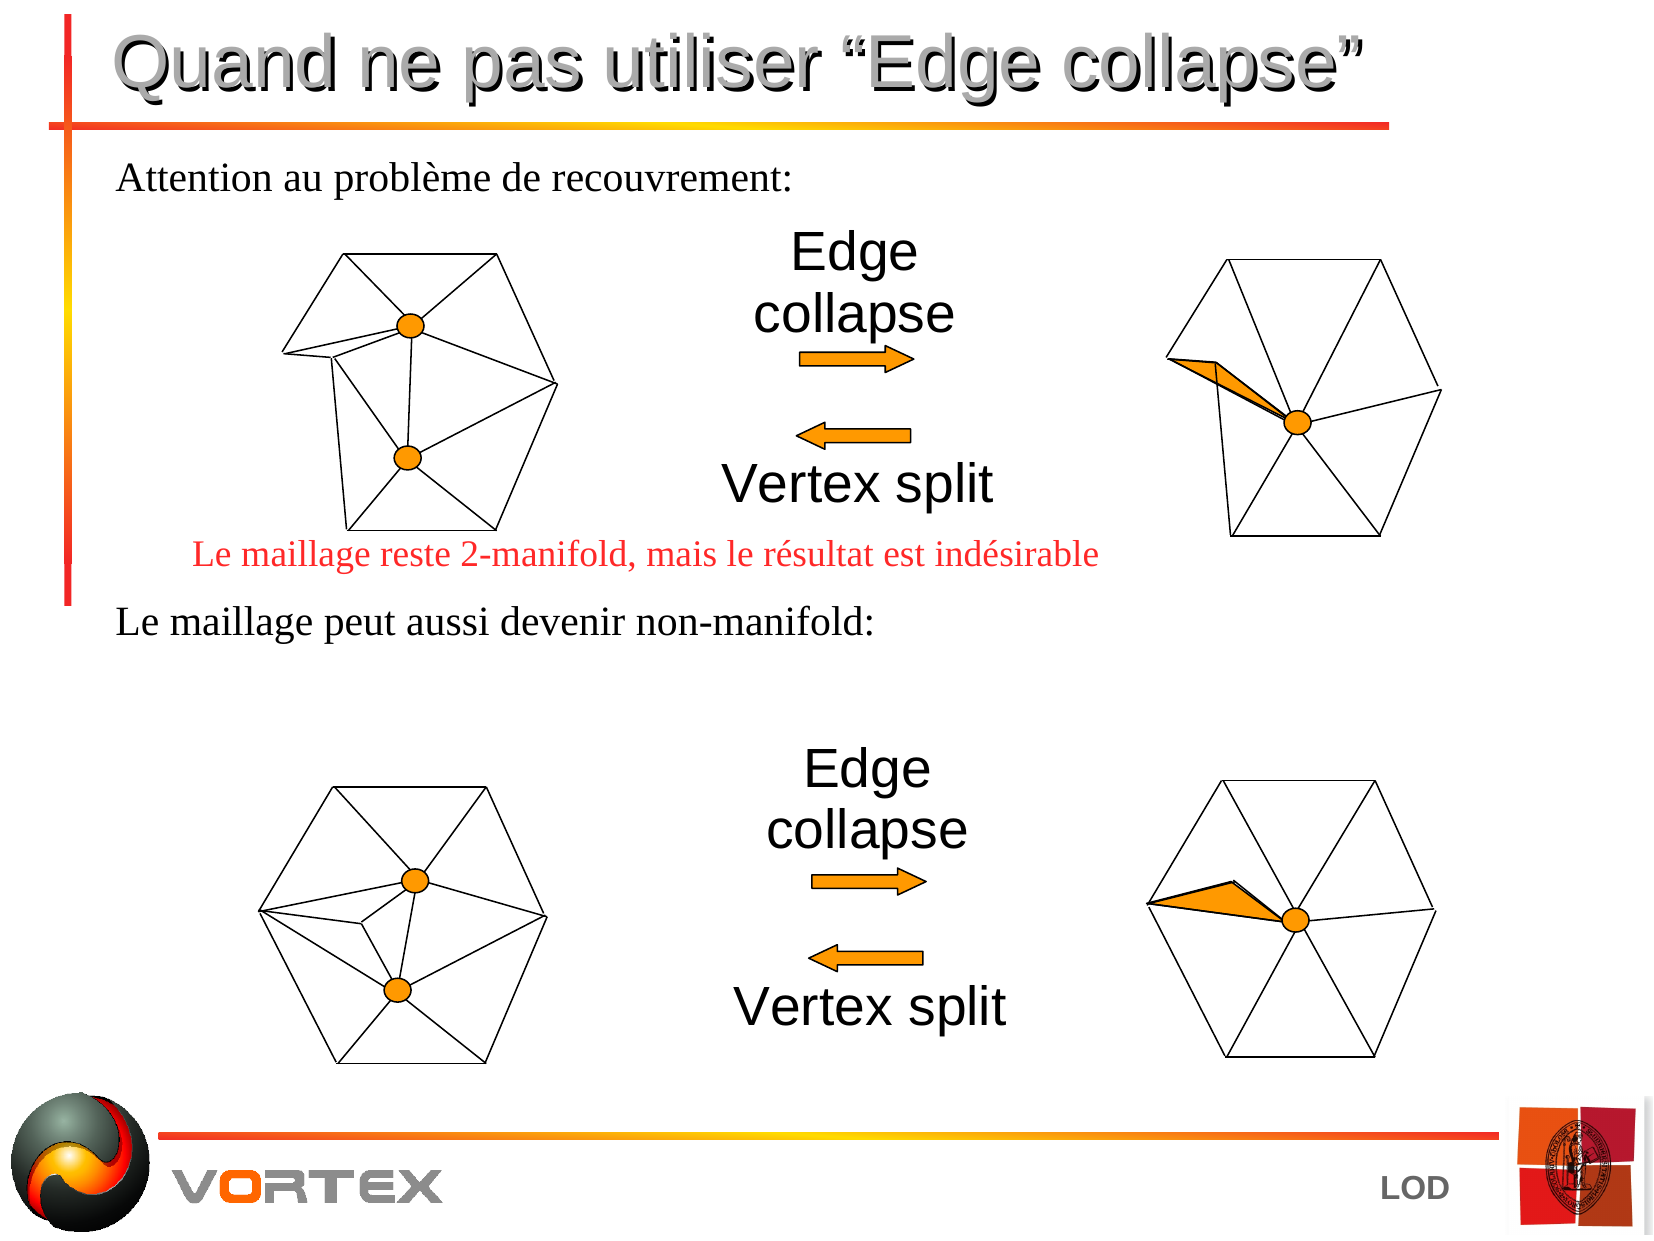

# Quand ne pas utiliser “Edge collapse”
Attention au problème de recouvrement:
Le maillage reste 2-manifold, mais le résultat est indésirable
Le maillage peut aussi devenir non-manifold:
Edge collapse
Vertex split
Edge collapse
Vertex split